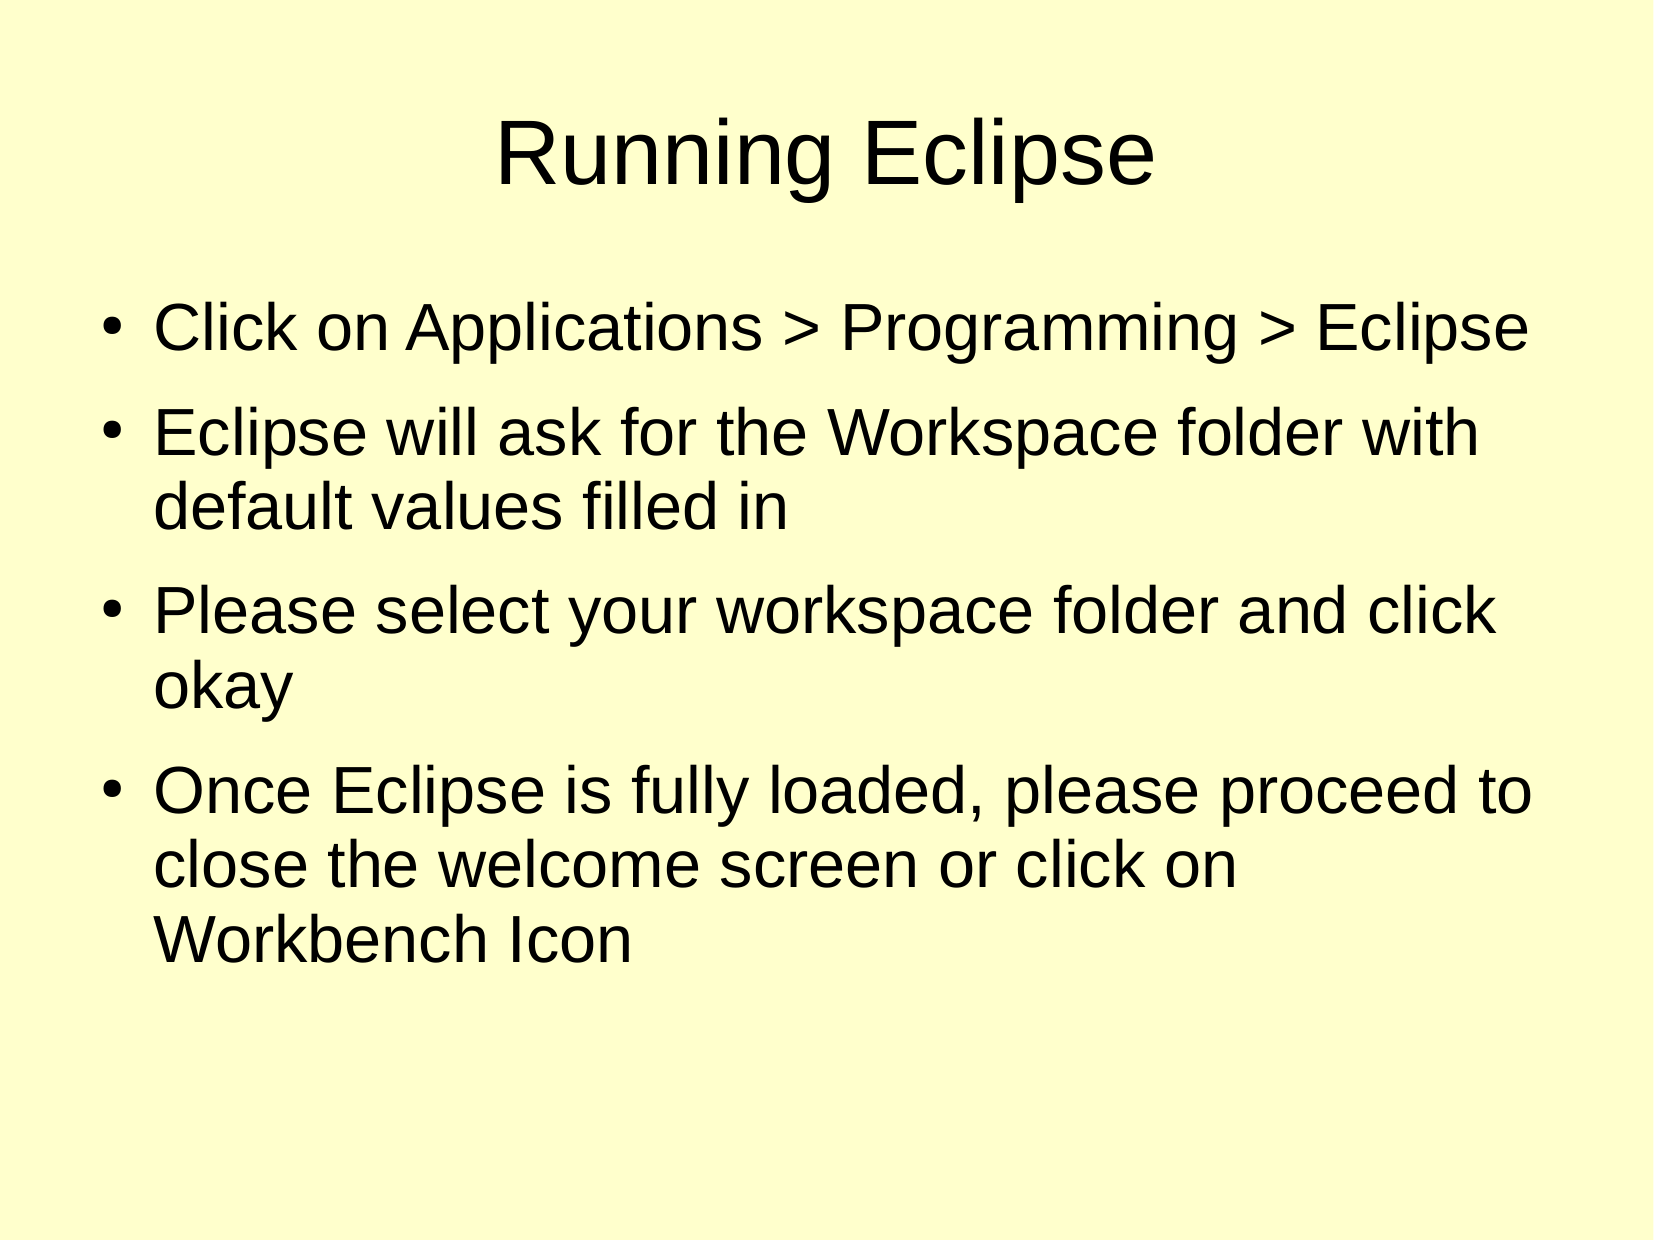

# Running Eclipse
Click on Applications > Programming > Eclipse
Eclipse will ask for the Workspace folder with default values filled in
Please select your workspace folder and click okay
Once Eclipse is fully loaded, please proceed to close the welcome screen or click on Workbench Icon